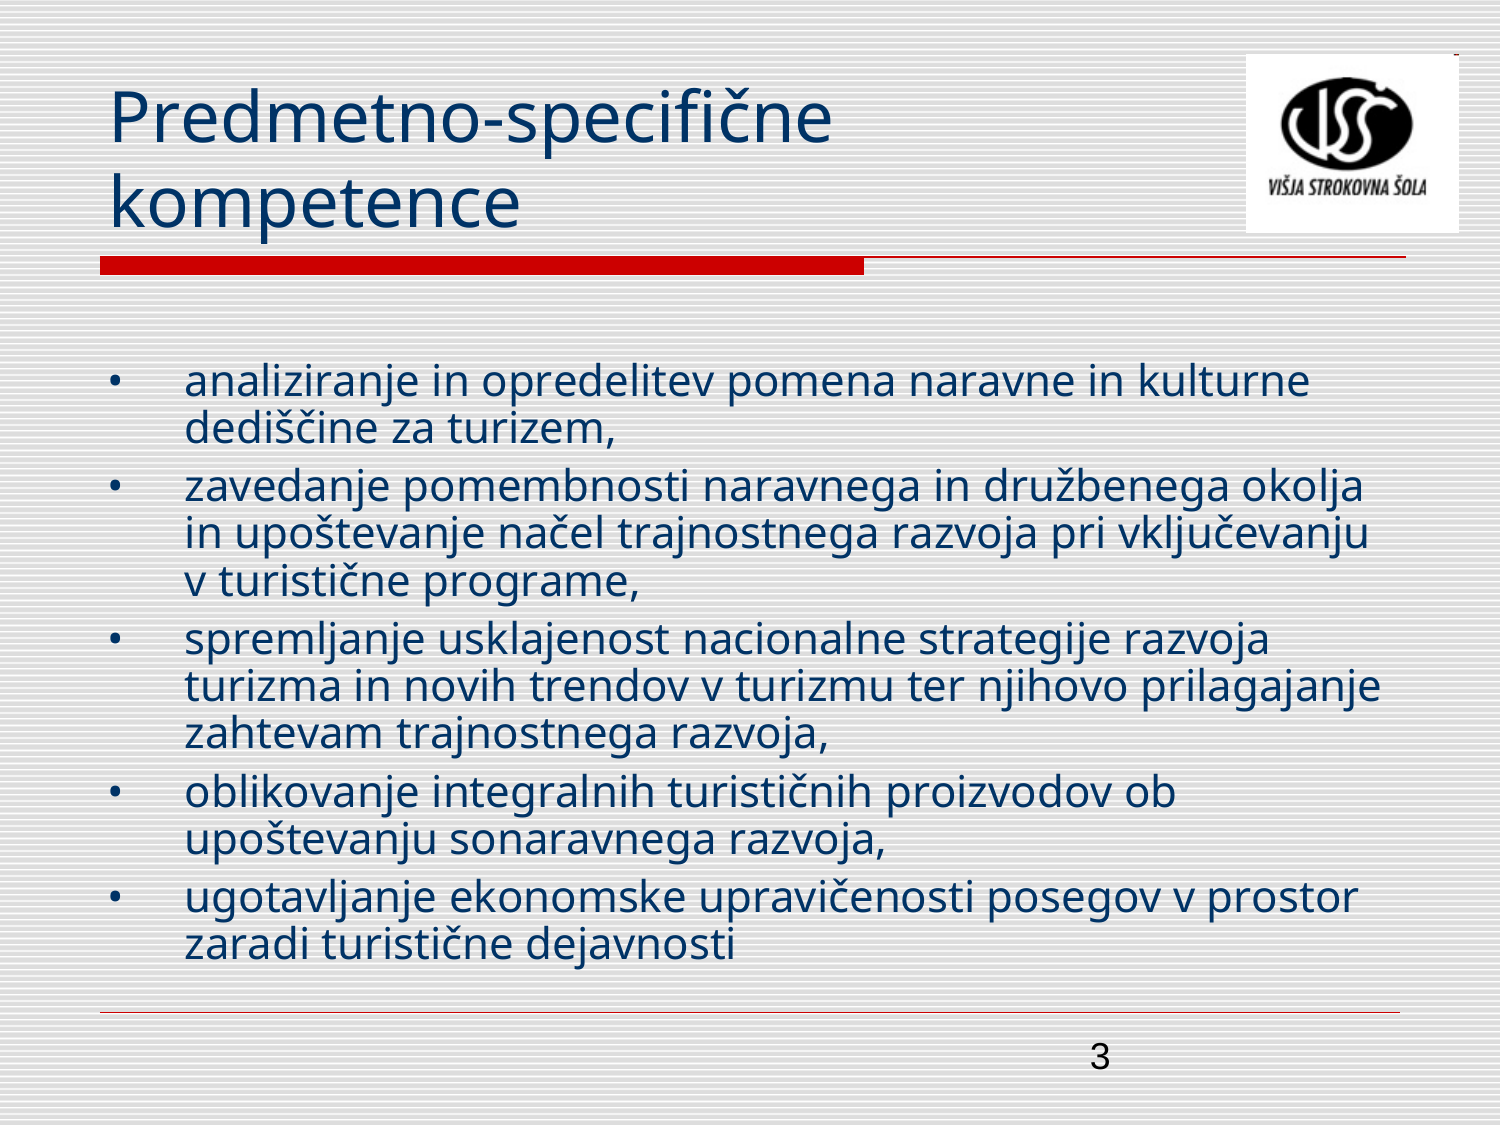

# Predmetno-specifične kompetence
•	analiziranje in opredelitev pomena naravne in kulturne dediščine za turizem,
•	zavedanje pomembnosti naravnega in družbenega okolja in upoštevanje načel trajnostnega razvoja pri vključevanju v turistične programe,
•	spremljanje usklajenost nacionalne strategije razvoja turizma in novih trendov v turizmu ter njihovo prilagajanje zahtevam trajnostnega razvoja,
•	oblikovanje integralnih turističnih proizvodov ob upoštevanju sonaravnega razvoja,
•	ugotavljanje ekonomske upravičenosti posegov v prostor zaradi turistične dejavnosti
3